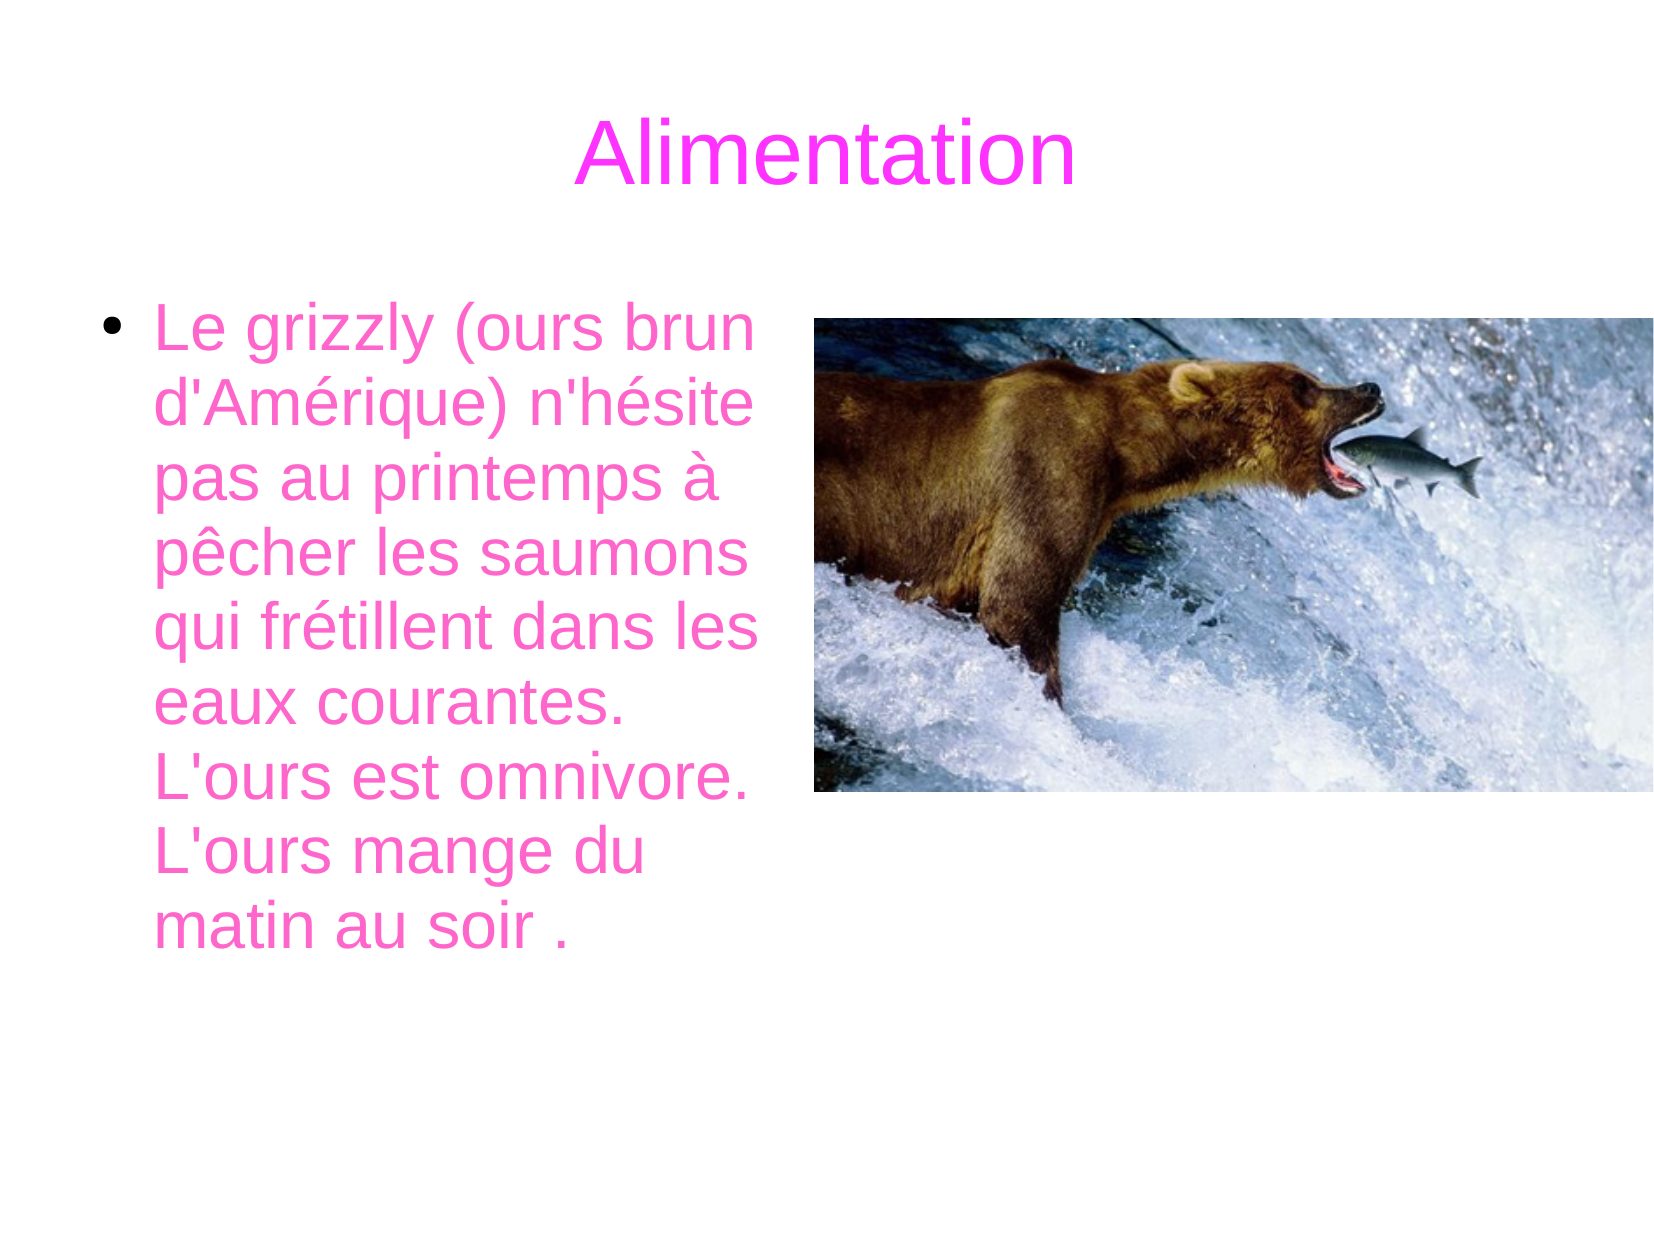

# Alimentation
Le grizzly (ours brun d'Amérique) n'hésite pas au printemps à pêcher les saumons qui frétillent dans les eaux courantes. L'ours est omnivore. L'ours mange du matin au soir .